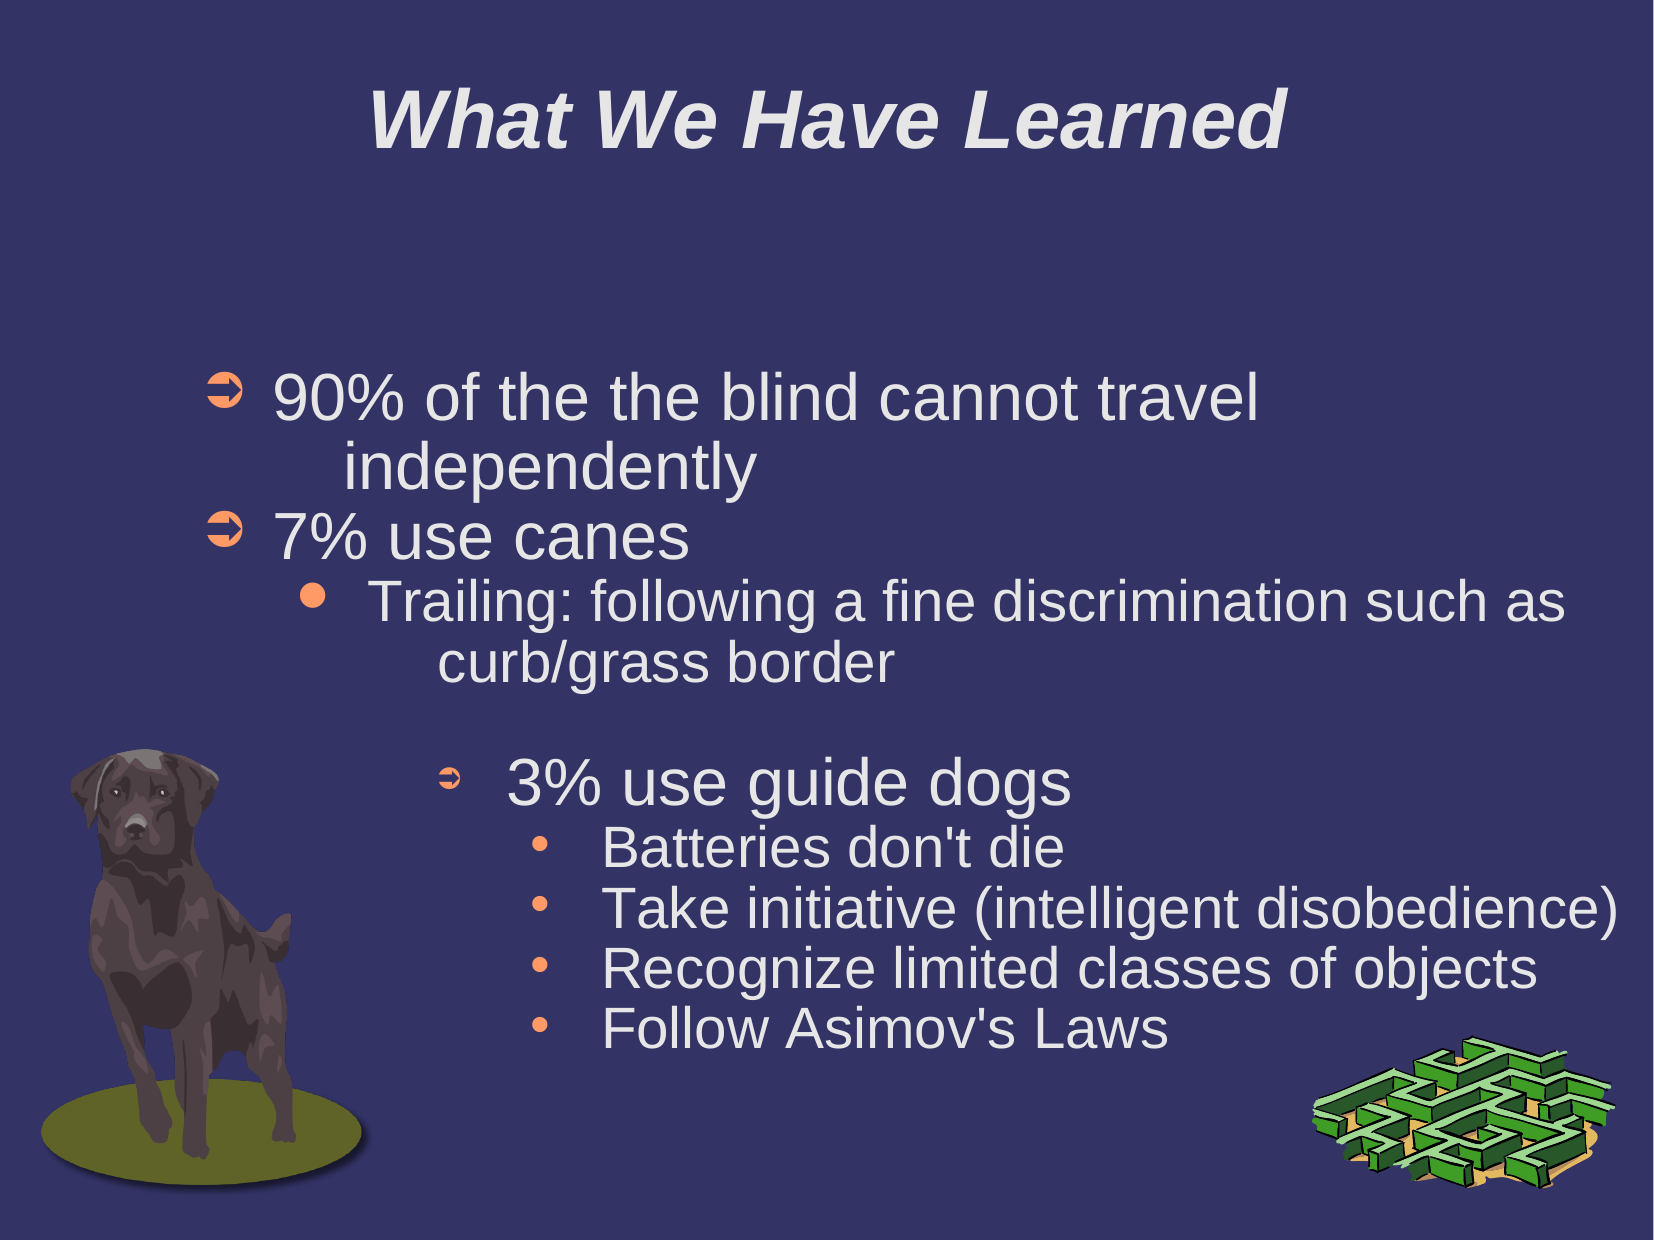

# What We Have Learned
90% of the the blind cannot travel independently
7% use canes
Trailing: following a fine discrimination such as curb/grass border
3% use guide dogs
Batteries don't die
Take initiative (intelligent disobedience)
Recognize limited classes of objects
Follow Asimov's Laws